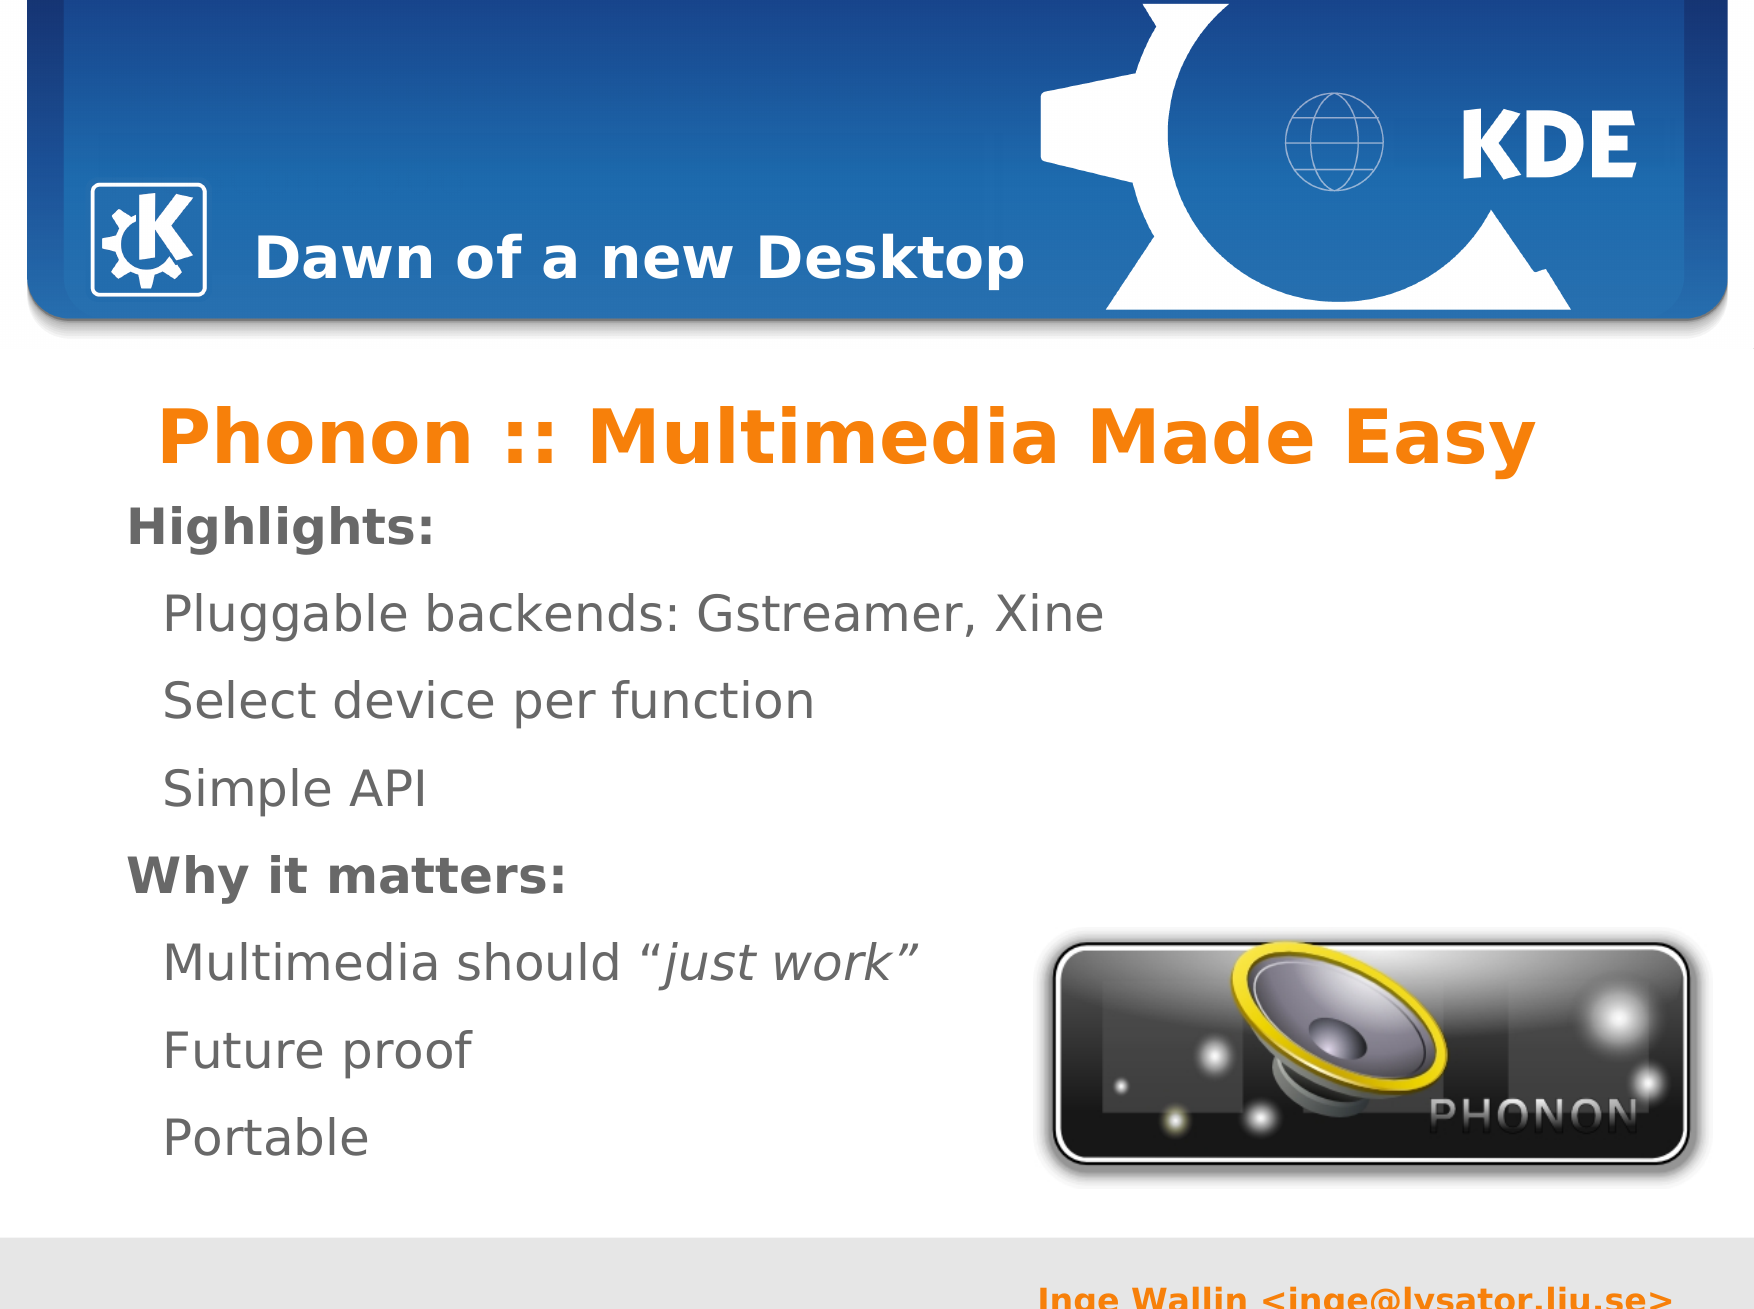

Dawn of a new Desktop
Phonon :: Multimedia Made Easy
Highlights:
Pluggable backends: Gstreamer, Xine
Select device per function
Simple API
Why it matters:
Multimedia should “just work”
Future proof
Portable